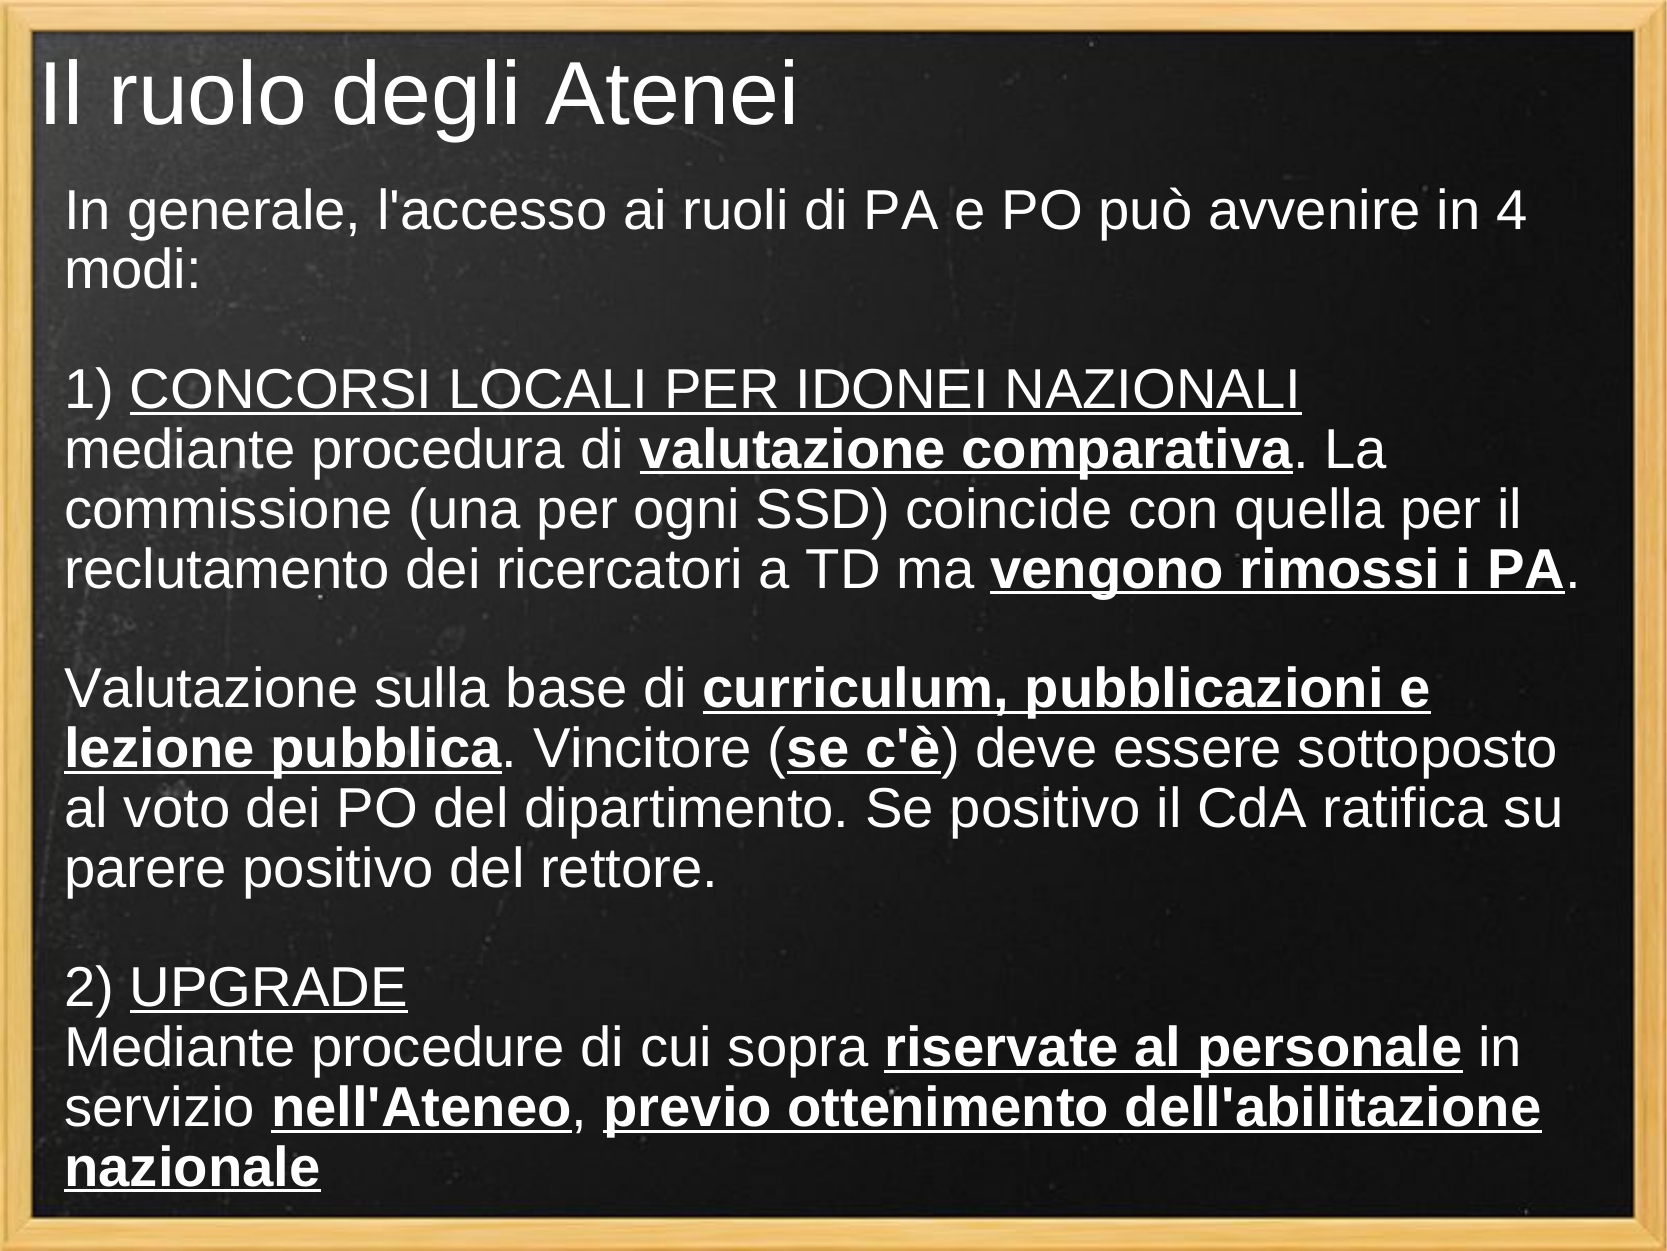

Il ruolo degli Atenei
# In generale, l'accesso ai ruoli di PA e PO può avvenire in 4 modi:
1) CONCORSI LOCALI PER IDONEI NAZIONALI
mediante procedura di valutazione comparativa. La commissione (una per ogni SSD) coincide con quella per il reclutamento dei ricercatori a TD ma vengono rimossi i PA.
Valutazione sulla base di curriculum, pubblicazioni e lezione pubblica. Vincitore (se c'è) deve essere sottoposto al voto dei PO del dipartimento. Se positivo il CdA ratifica su parere positivo del rettore.
2) UPGRADE
Mediante procedure di cui sopra riservate al personale in servizio nell'Ateneo, previo ottenimento dell'abilitazione nazionale